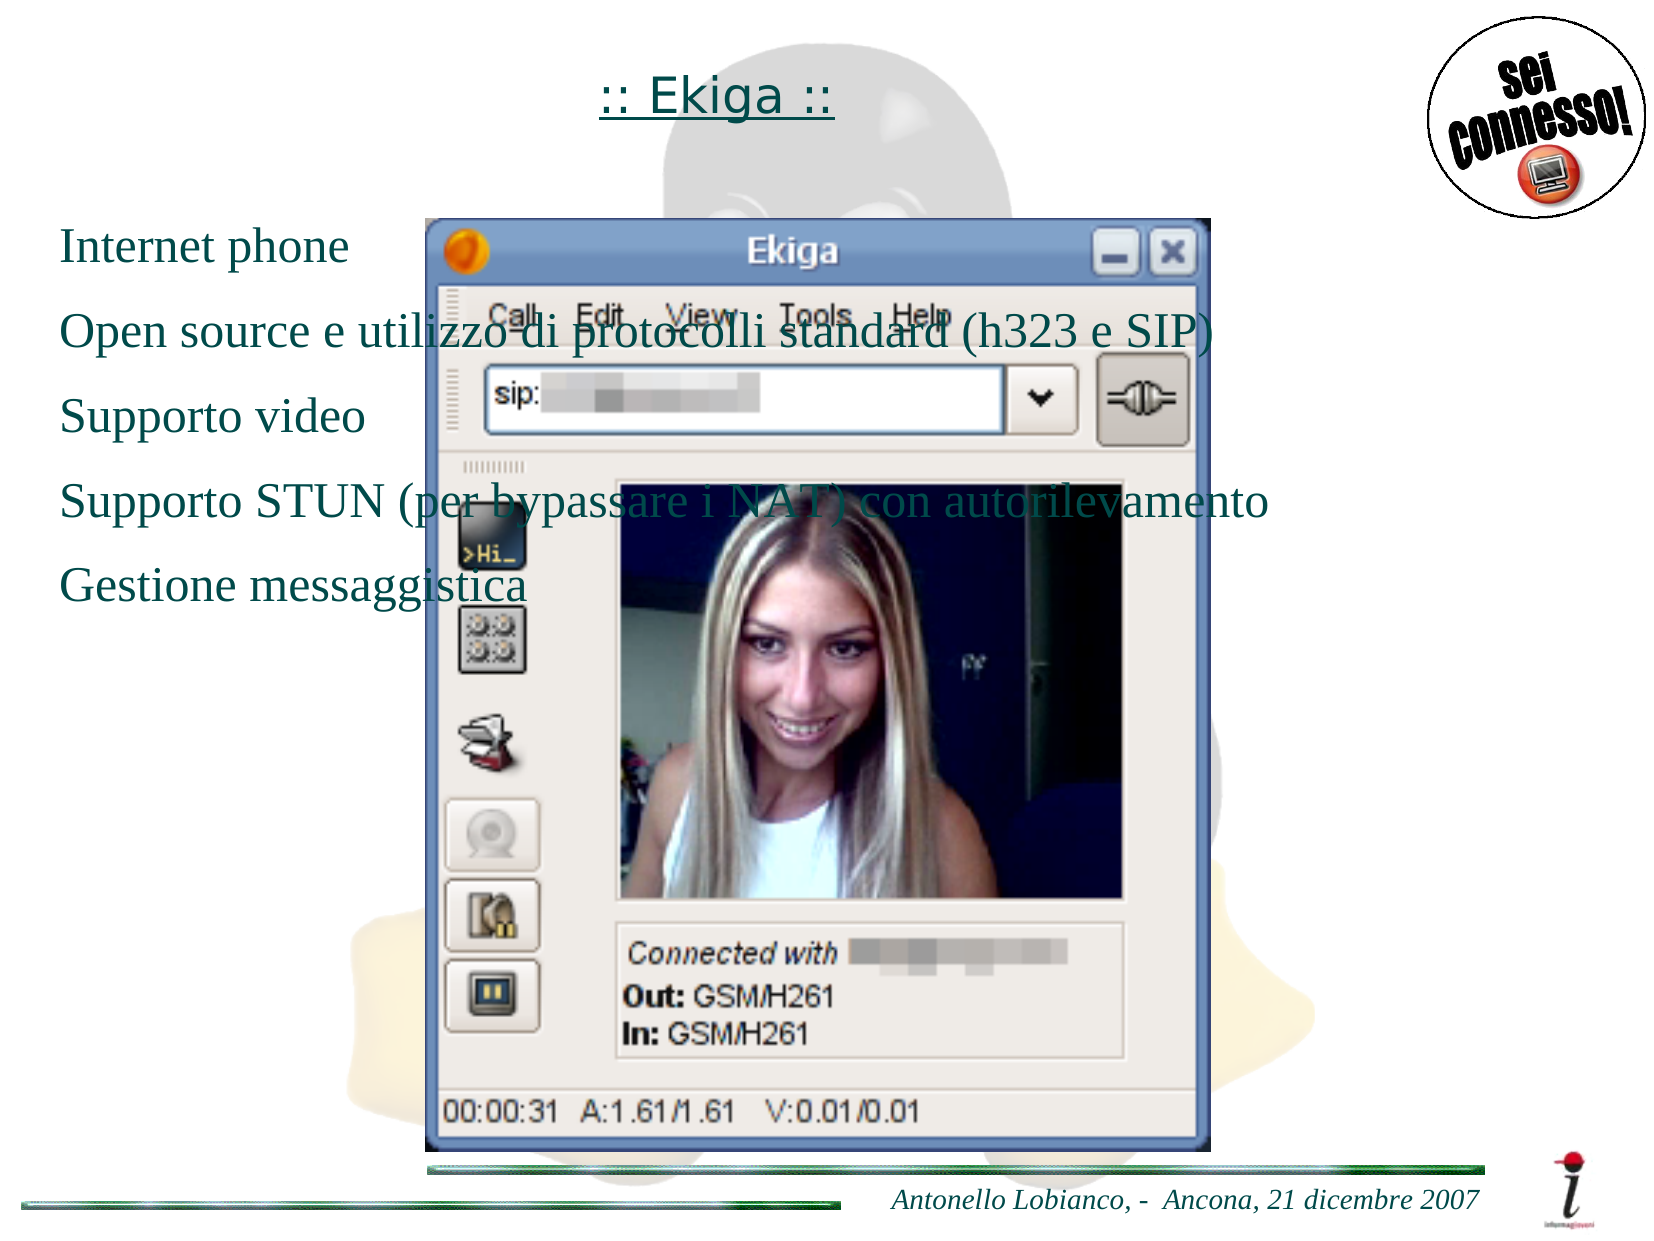

# :: Ekiga ::
Internet phone
Open source e utilizzo di protocolli standard (h323 e SIP)
Supporto video
Supporto STUN (per bypassare i NAT) con autorilevamento
Gestione messaggistica